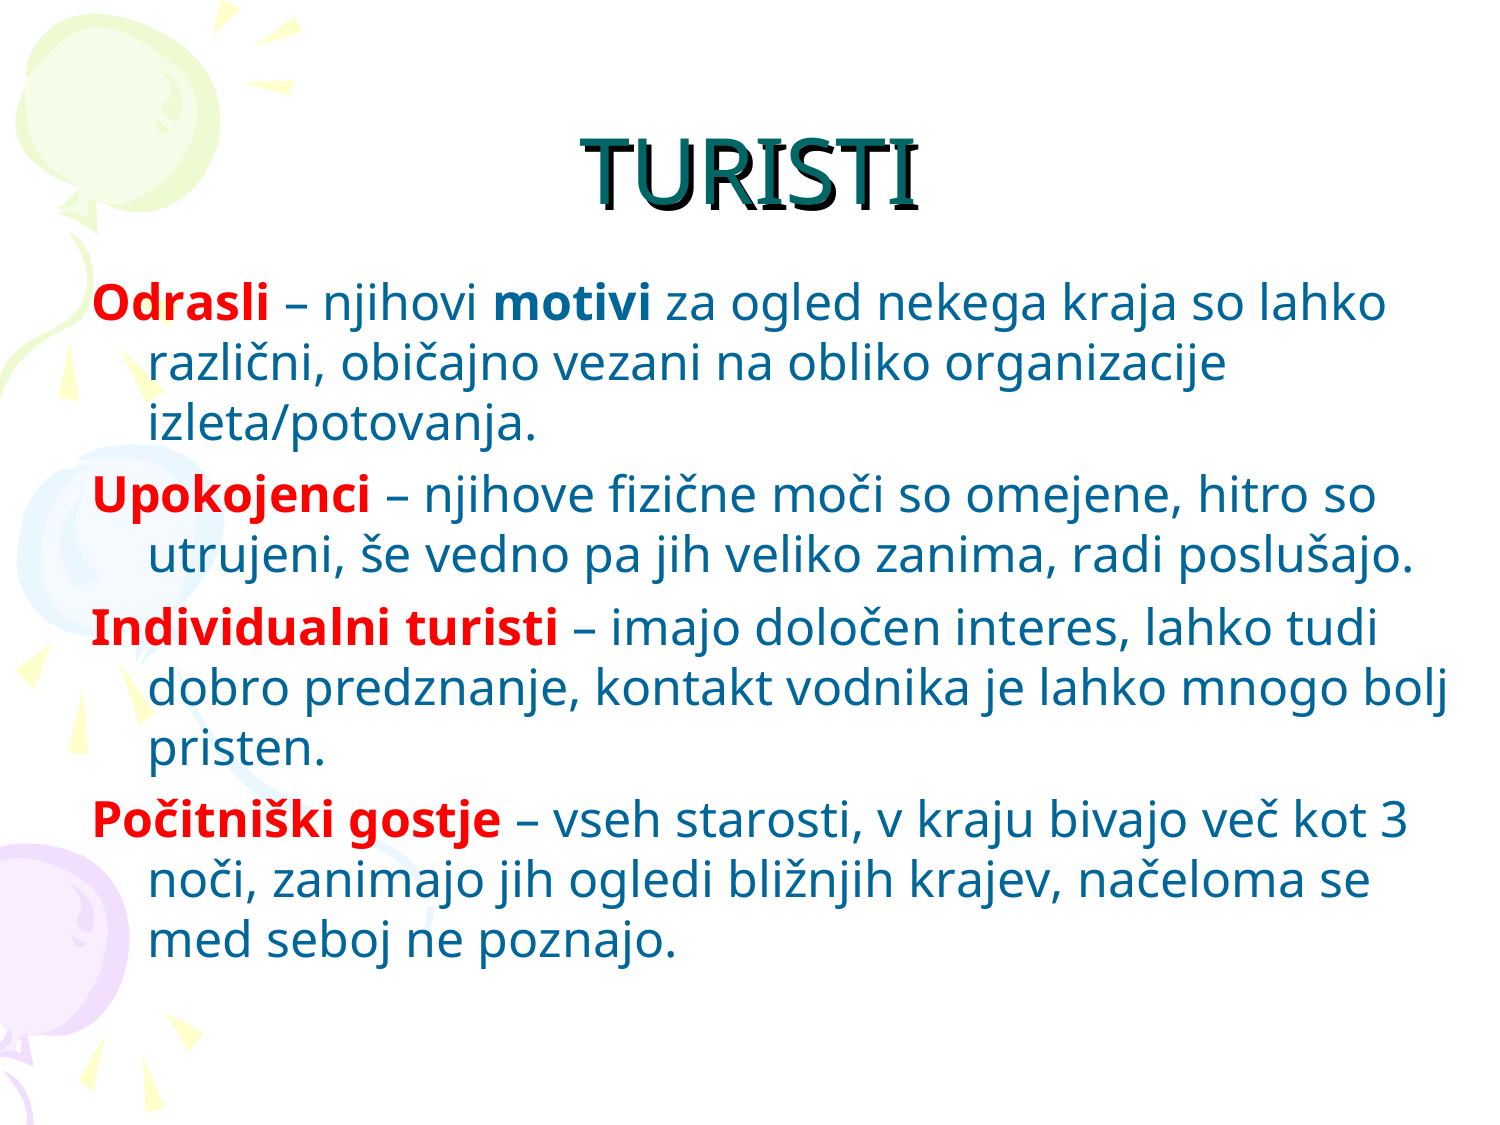

# TURISTI
Odrasli – njihovi motivi za ogled nekega kraja so lahko različni, običajno vezani na obliko organizacije izleta/potovanja.
Upokojenci – njihove fizične moči so omejene, hitro so utrujeni, še vedno pa jih veliko zanima, radi poslušajo.
Individualni turisti – imajo določen interes, lahko tudi dobro predznanje, kontakt vodnika je lahko mnogo bolj pristen.
Počitniški gostje – vseh starosti, v kraju bivajo več kot 3 noči, zanimajo jih ogledi bližnjih krajev, načeloma se med seboj ne poznajo.